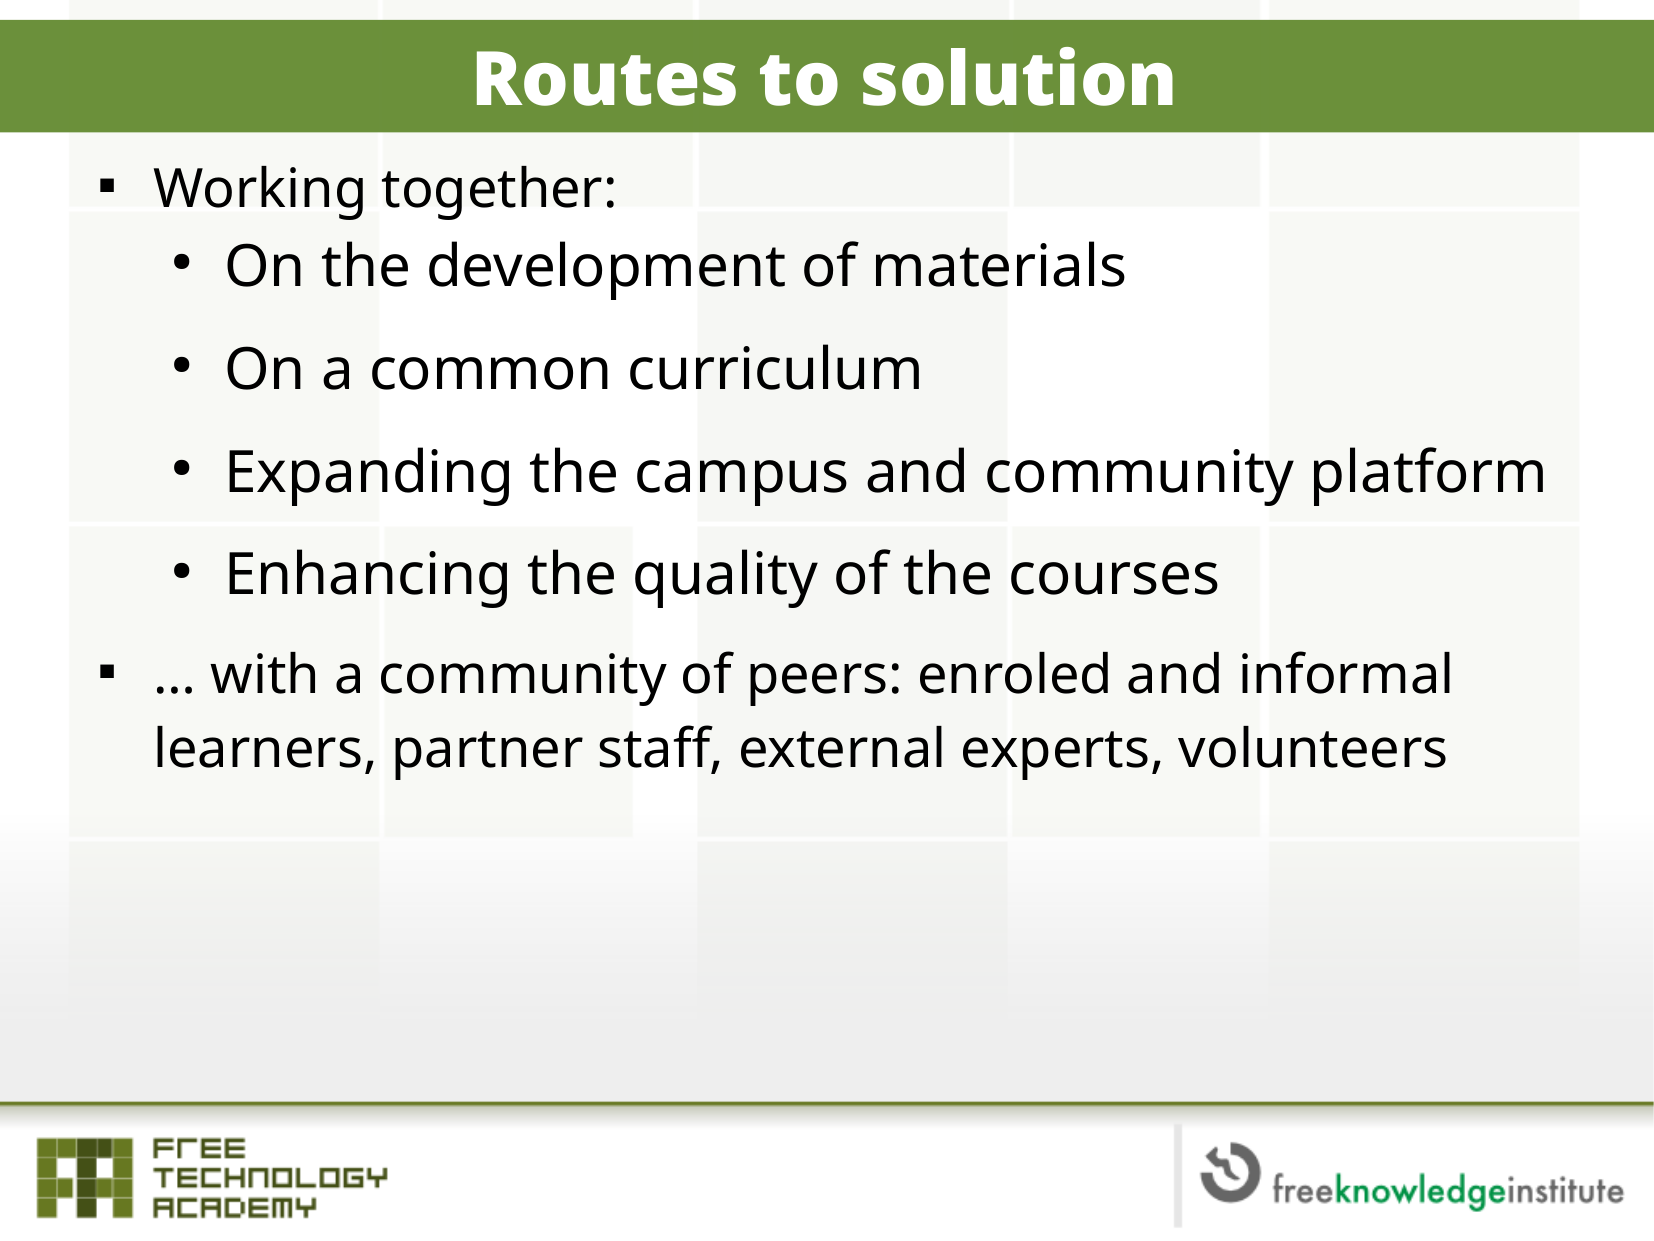

# Routes to solution
Working together:
On the development of materials
On a common curriculum
Expanding the campus and community platform
Enhancing the quality of the courses
… with a community of peers: enroled and informal learners, partner staff, external experts, volunteers